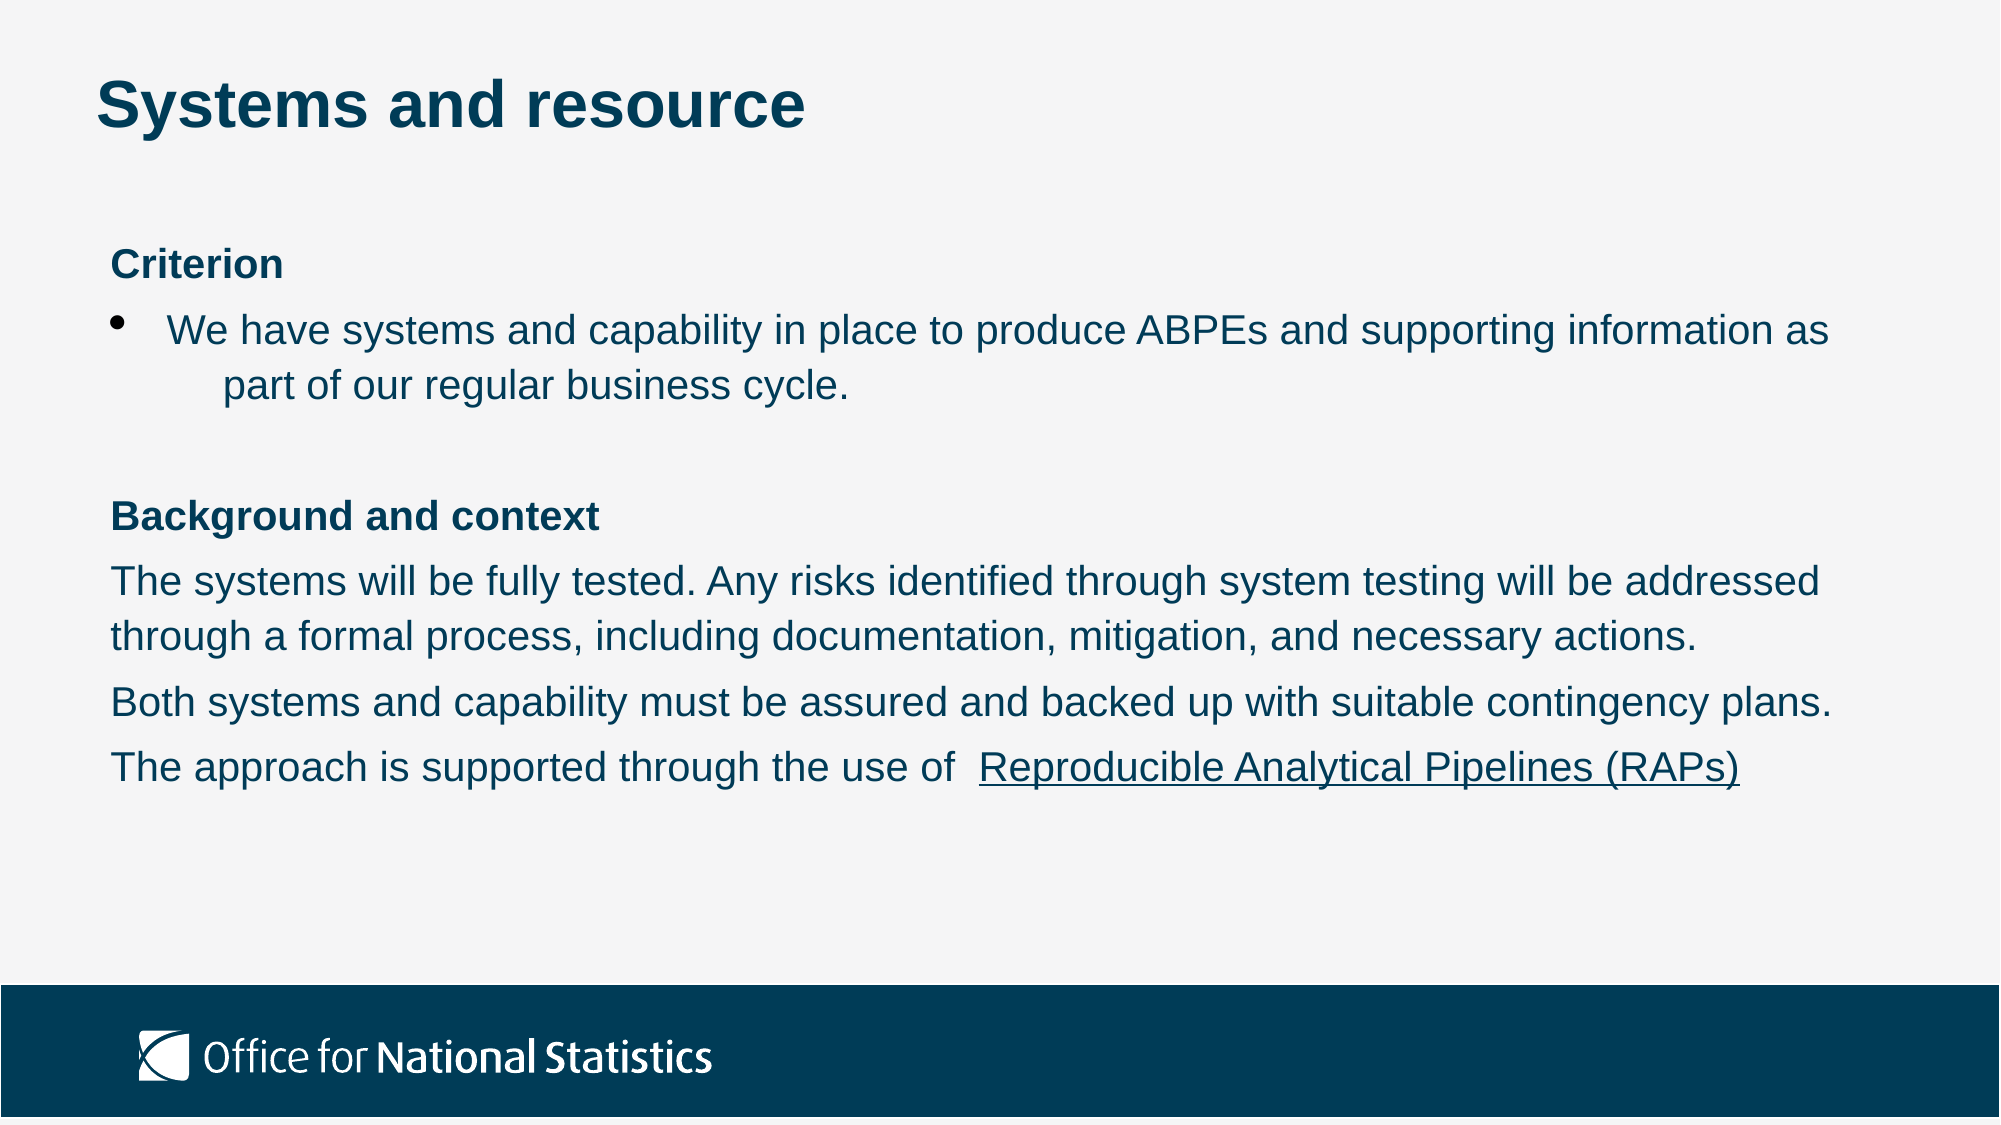

# Systems and resource
Criterion
We have systems and capability in place to produce ABPEs and supporting information as part of our regular business cycle.
Background and context
The systems will be fully tested. Any risks identified through system testing will be addressed through a formal process, including documentation, mitigation, and necessary actions.
Both systems and capability must be assured and backed up with suitable contingency plans.
The approach is supported through the use of  Reproducible Analytical Pipelines (RAPs)